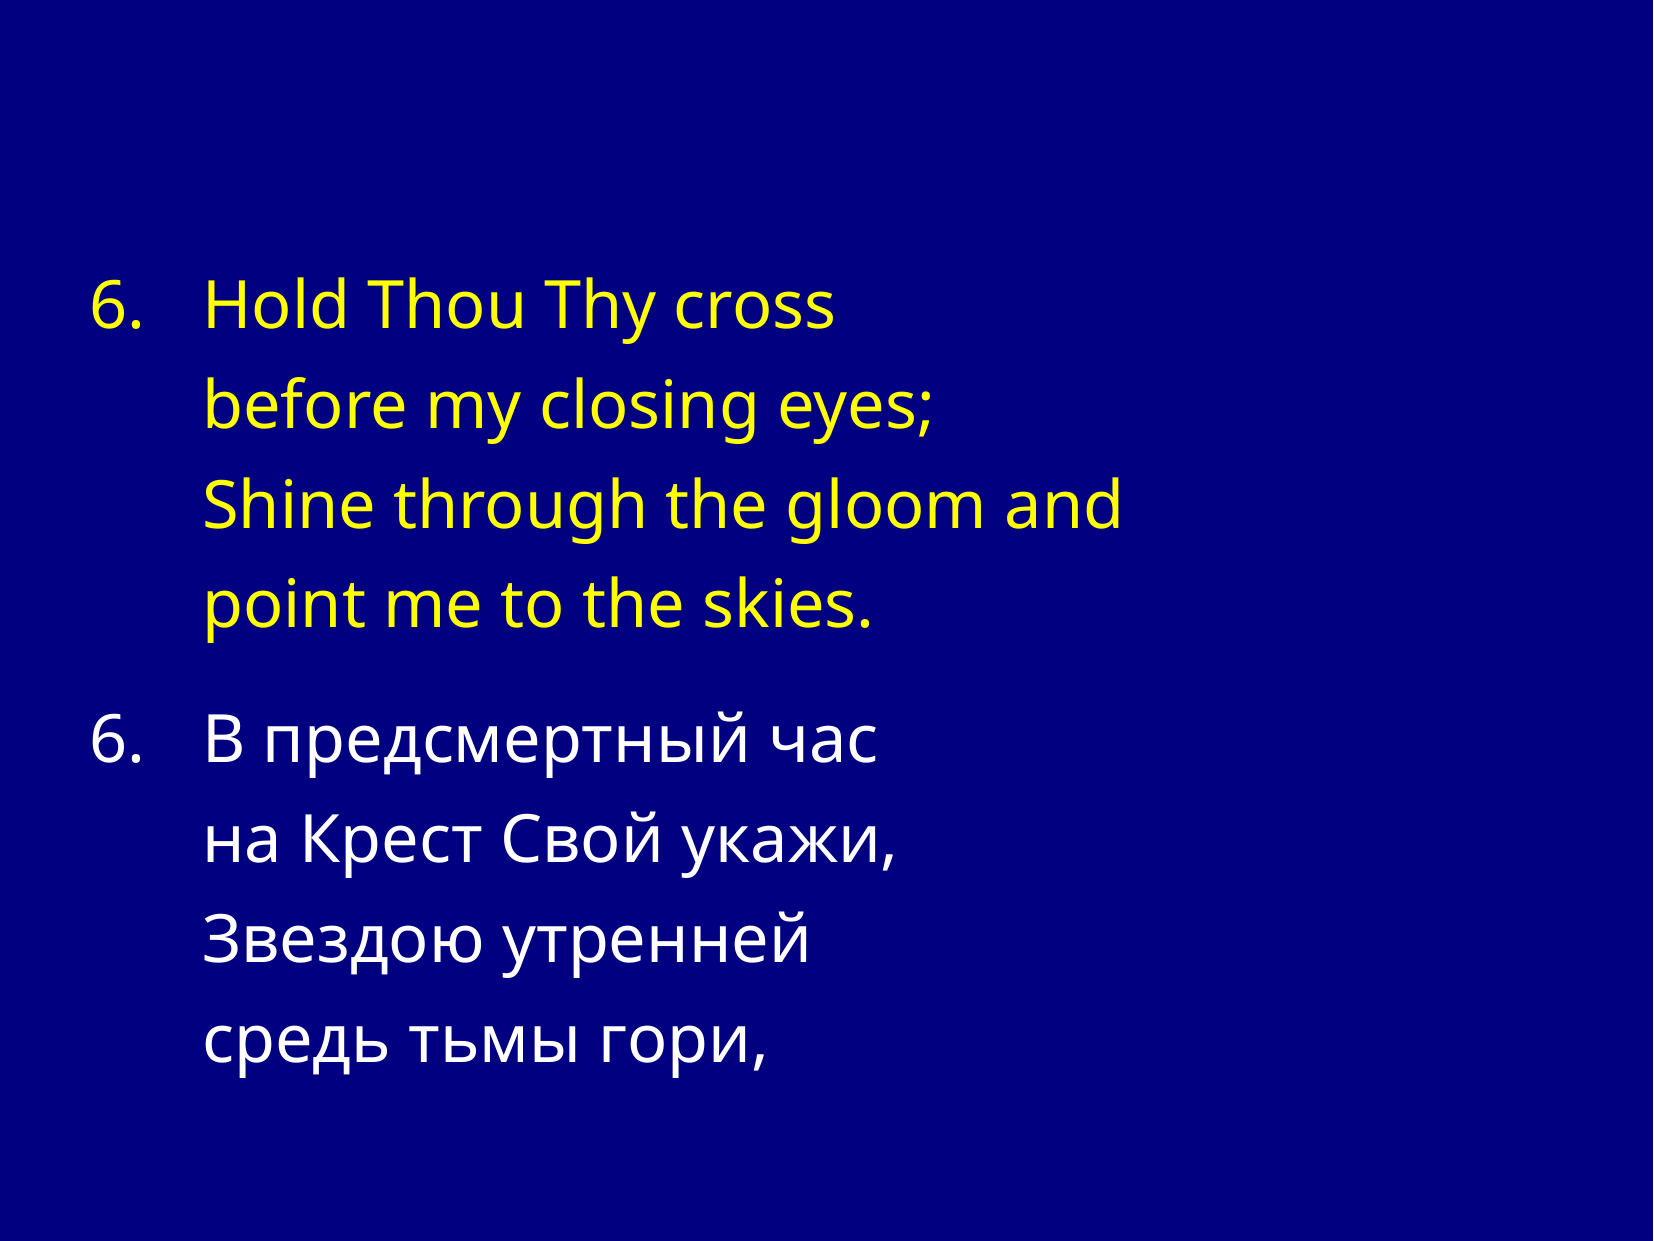

6.	Hold Thou Thy cross
	before my closing eyes;
	Shine through the gloom and
	point me to the skies.
6.	В предсмертный час
	на Крест Свой укажи,
	Звездою утренней
	средь тьмы гори,